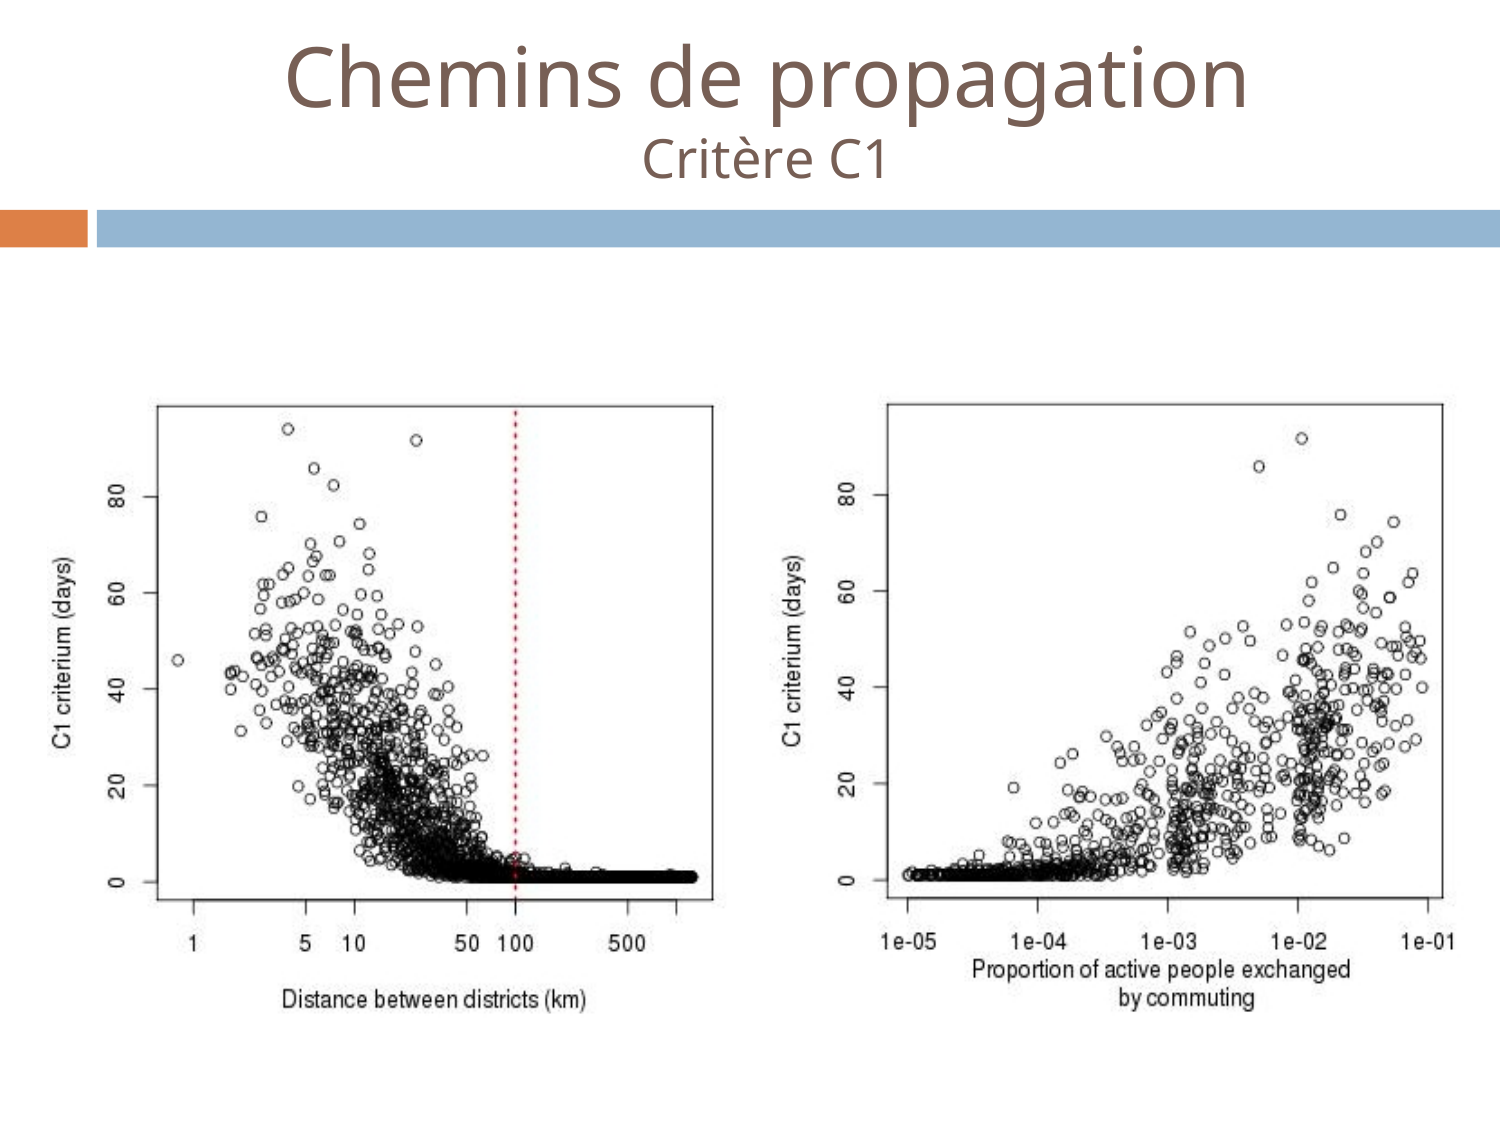

Chemins de propagation
Critère C1
C1 est positivement corrélé avec la proportion d'habitants échangés par commuting entre les cantons
C1 est négativement corrélé avec la distance entre les cantons
Des épidémies démarrant de cantons situés à plus de 100km se ressemblent moins en se propageant sur les réseaux de commuting que sur des réseaux aléatoires
Grande variance de C1 pour les couples de cantons proches